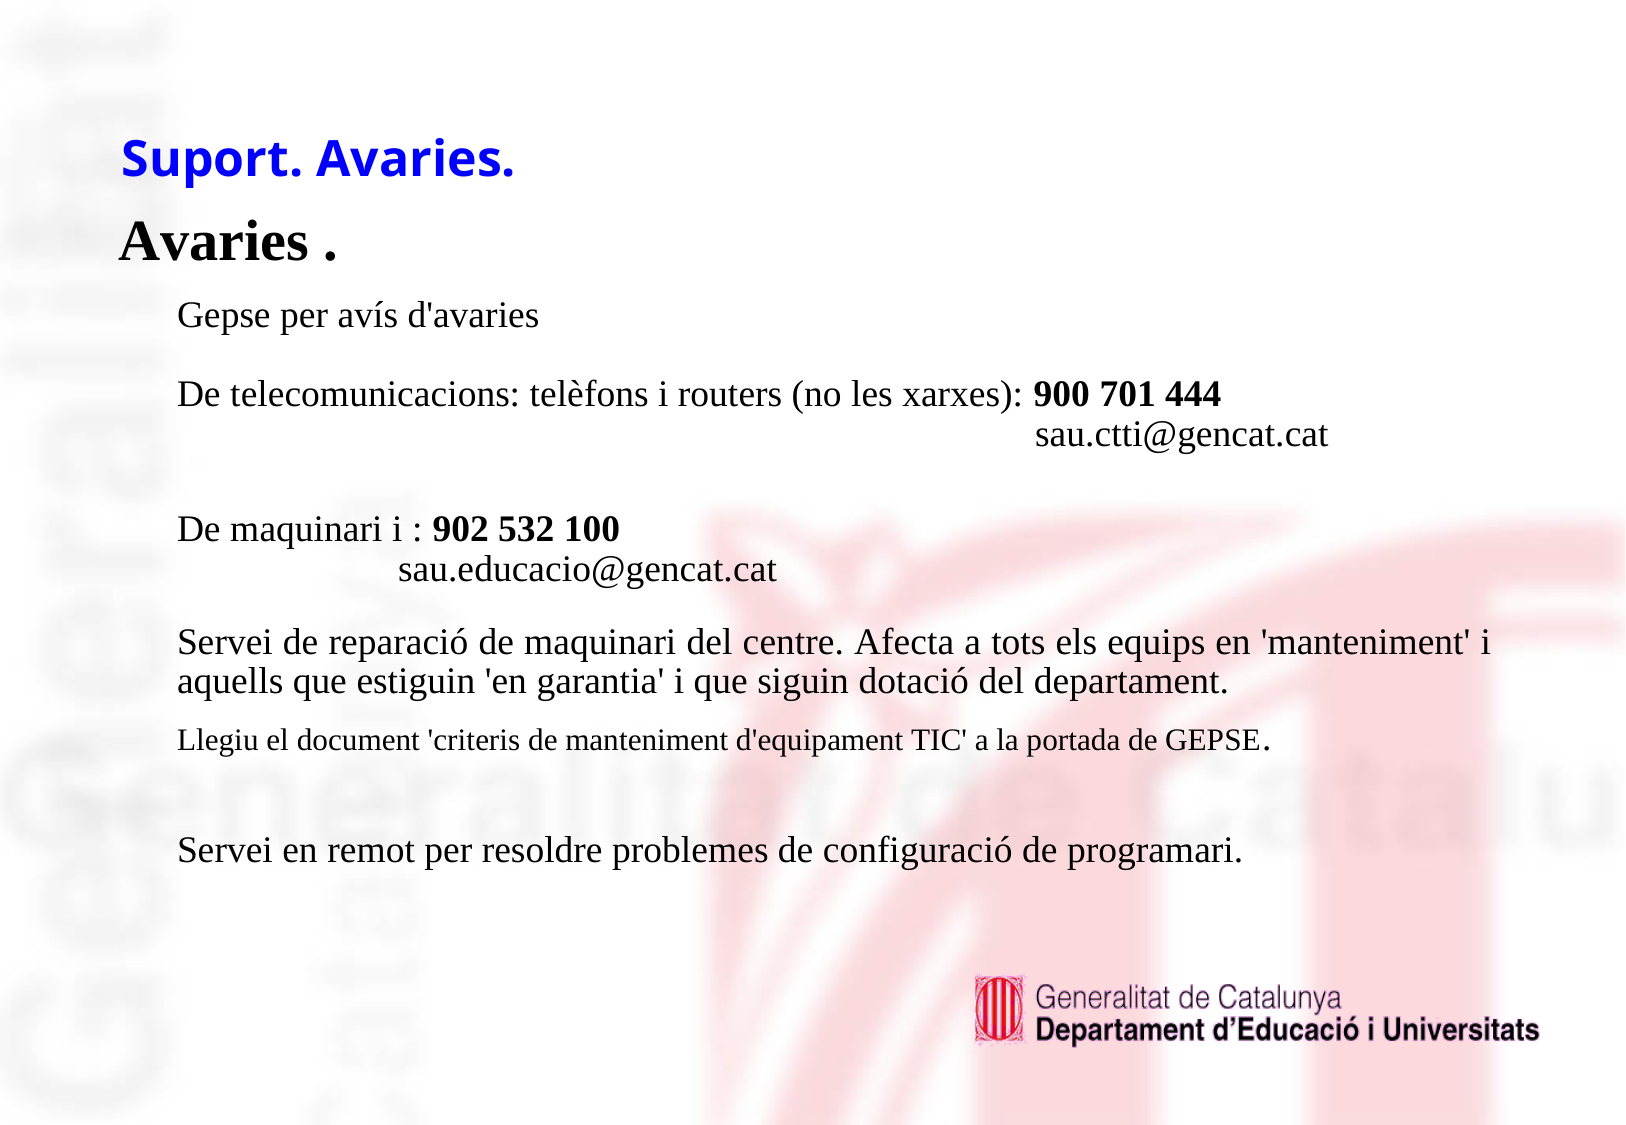

# Suport. Avaries.
Avaries .
Gepse per avís d'avaries
De telecomunicacions: telèfons i routers (no les xarxes): 900 701 444
				 							 sau.ctti@gencat.cat
De maquinari i : 902 532 100
			sau.educacio@gencat.cat
Servei de reparació de maquinari del centre. Afecta a tots els equips en 'manteniment' i aquells que estiguin 'en garantia' i que siguin dotació del departament.
Llegiu el document 'criteris de manteniment d'equipament TIC' a la portada de GEPSE.
Servei en remot per resoldre problemes de configuració de programari.